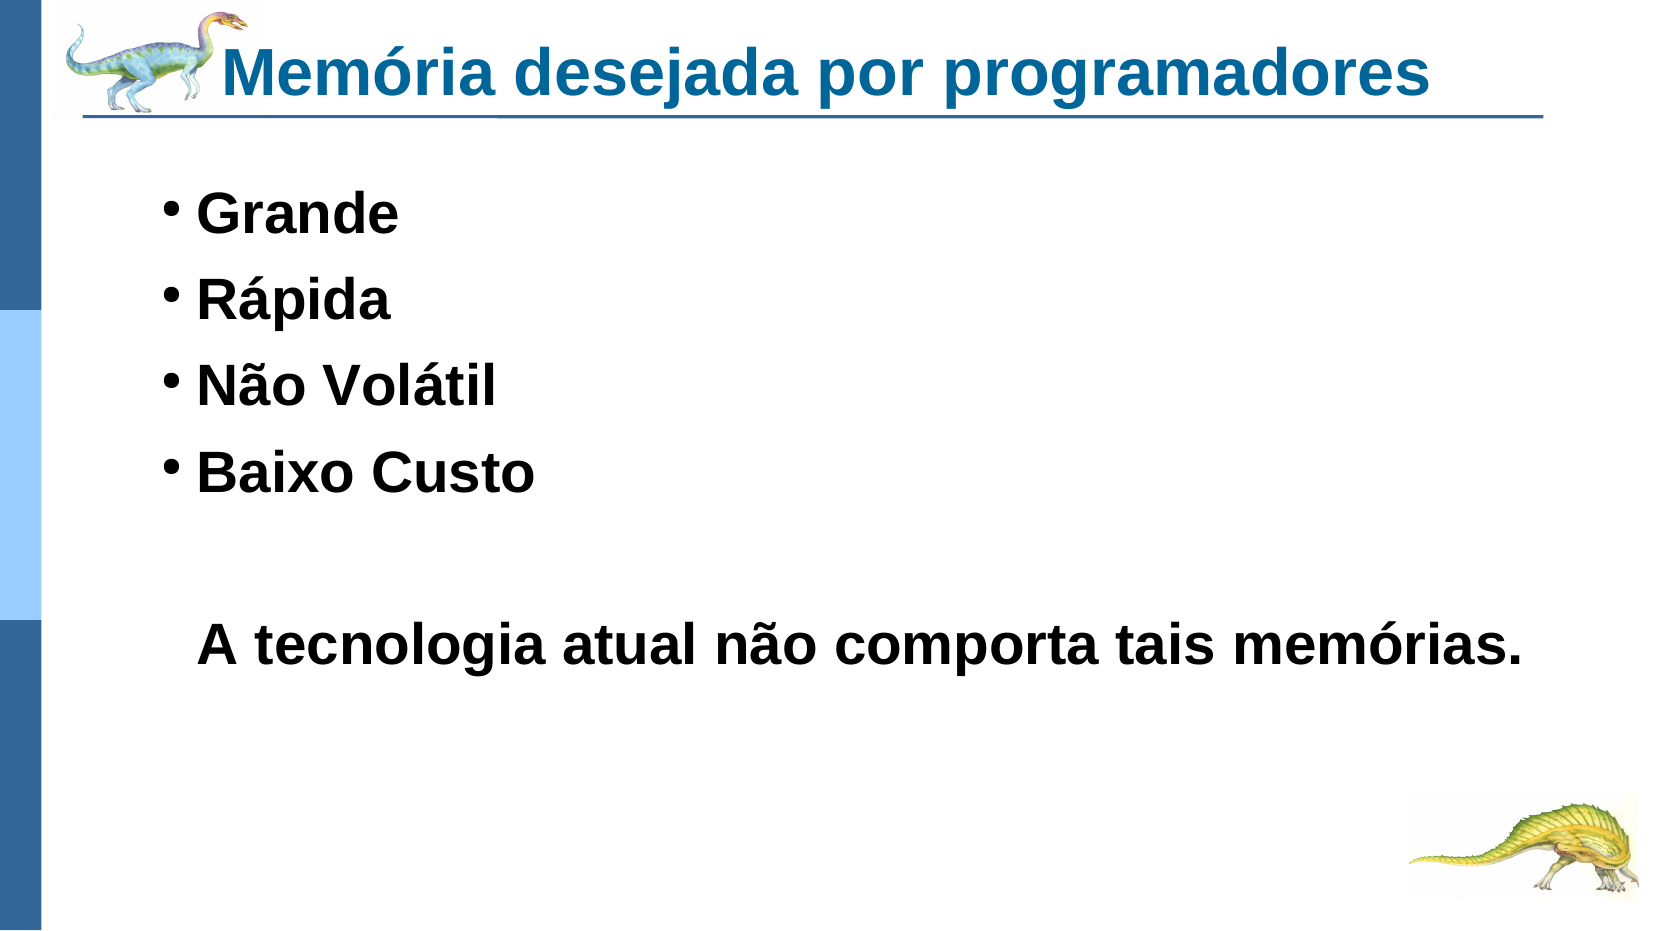

Memória desejada por programadores
Grande
Rápida
Não Volátil
Baixo Custo
A tecnologia atual não comporta tais memórias.